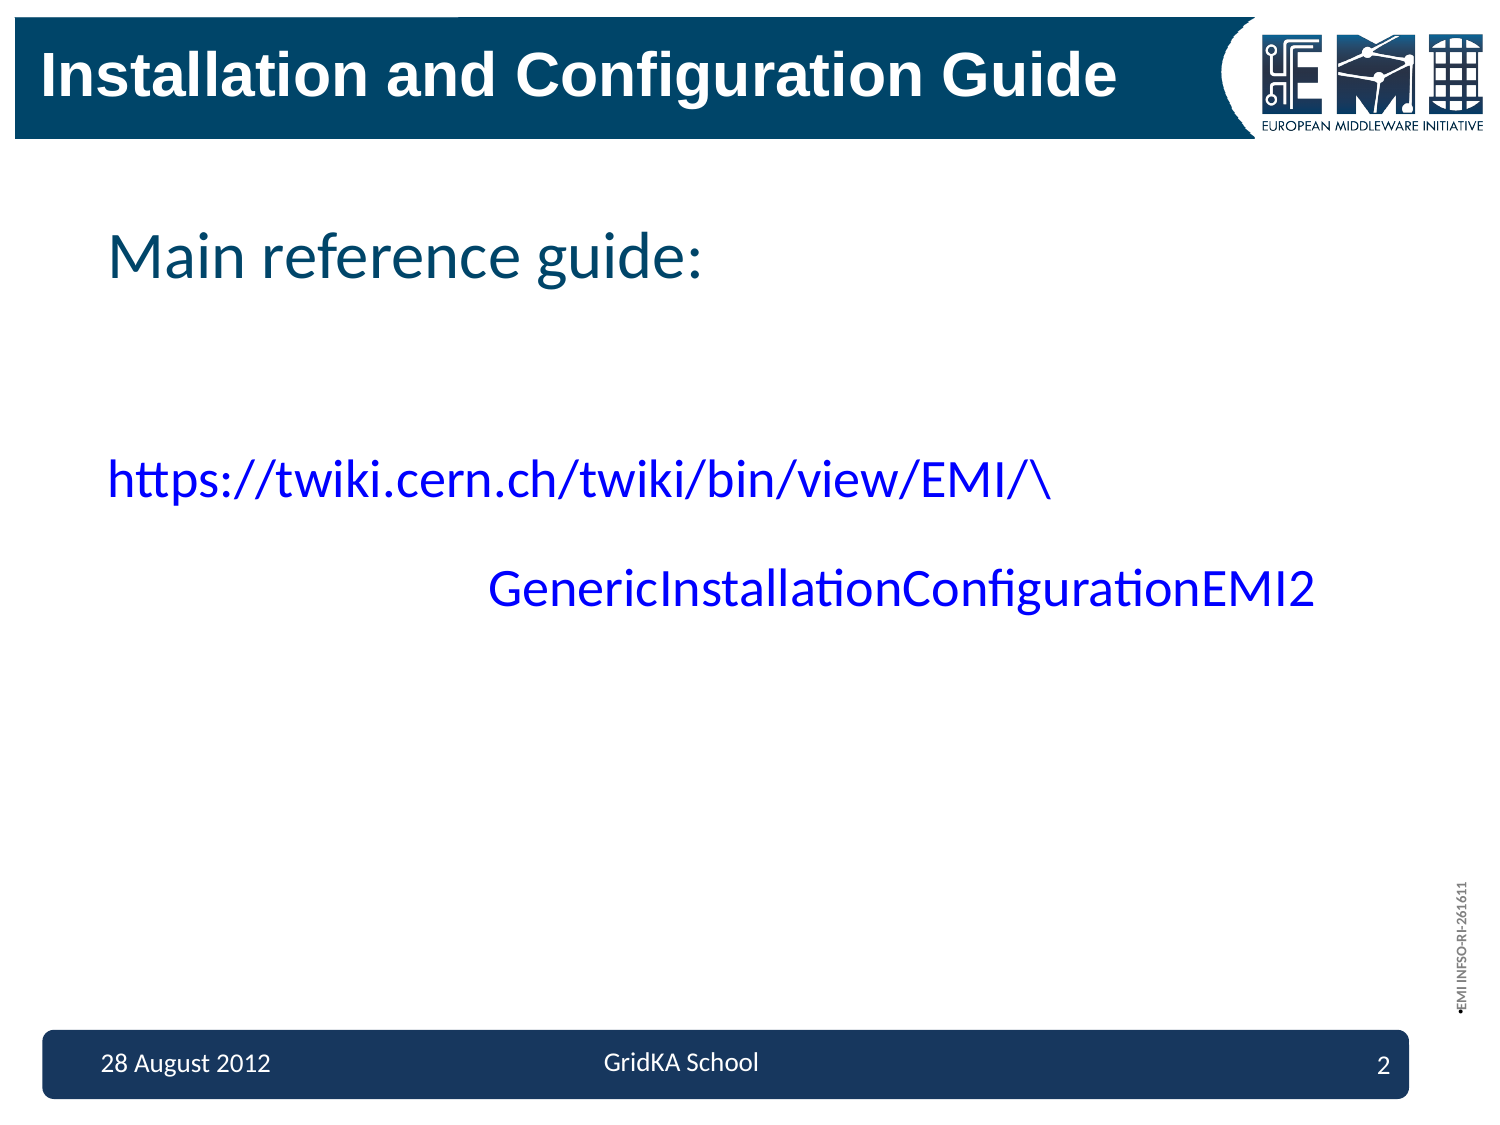

Installation and Configuration Guide
# Main reference guide:
https://twiki.cern.ch/twiki/bin/view/EMI/\
 GenericInstallationConfigurationEMI2
GridKA School
2